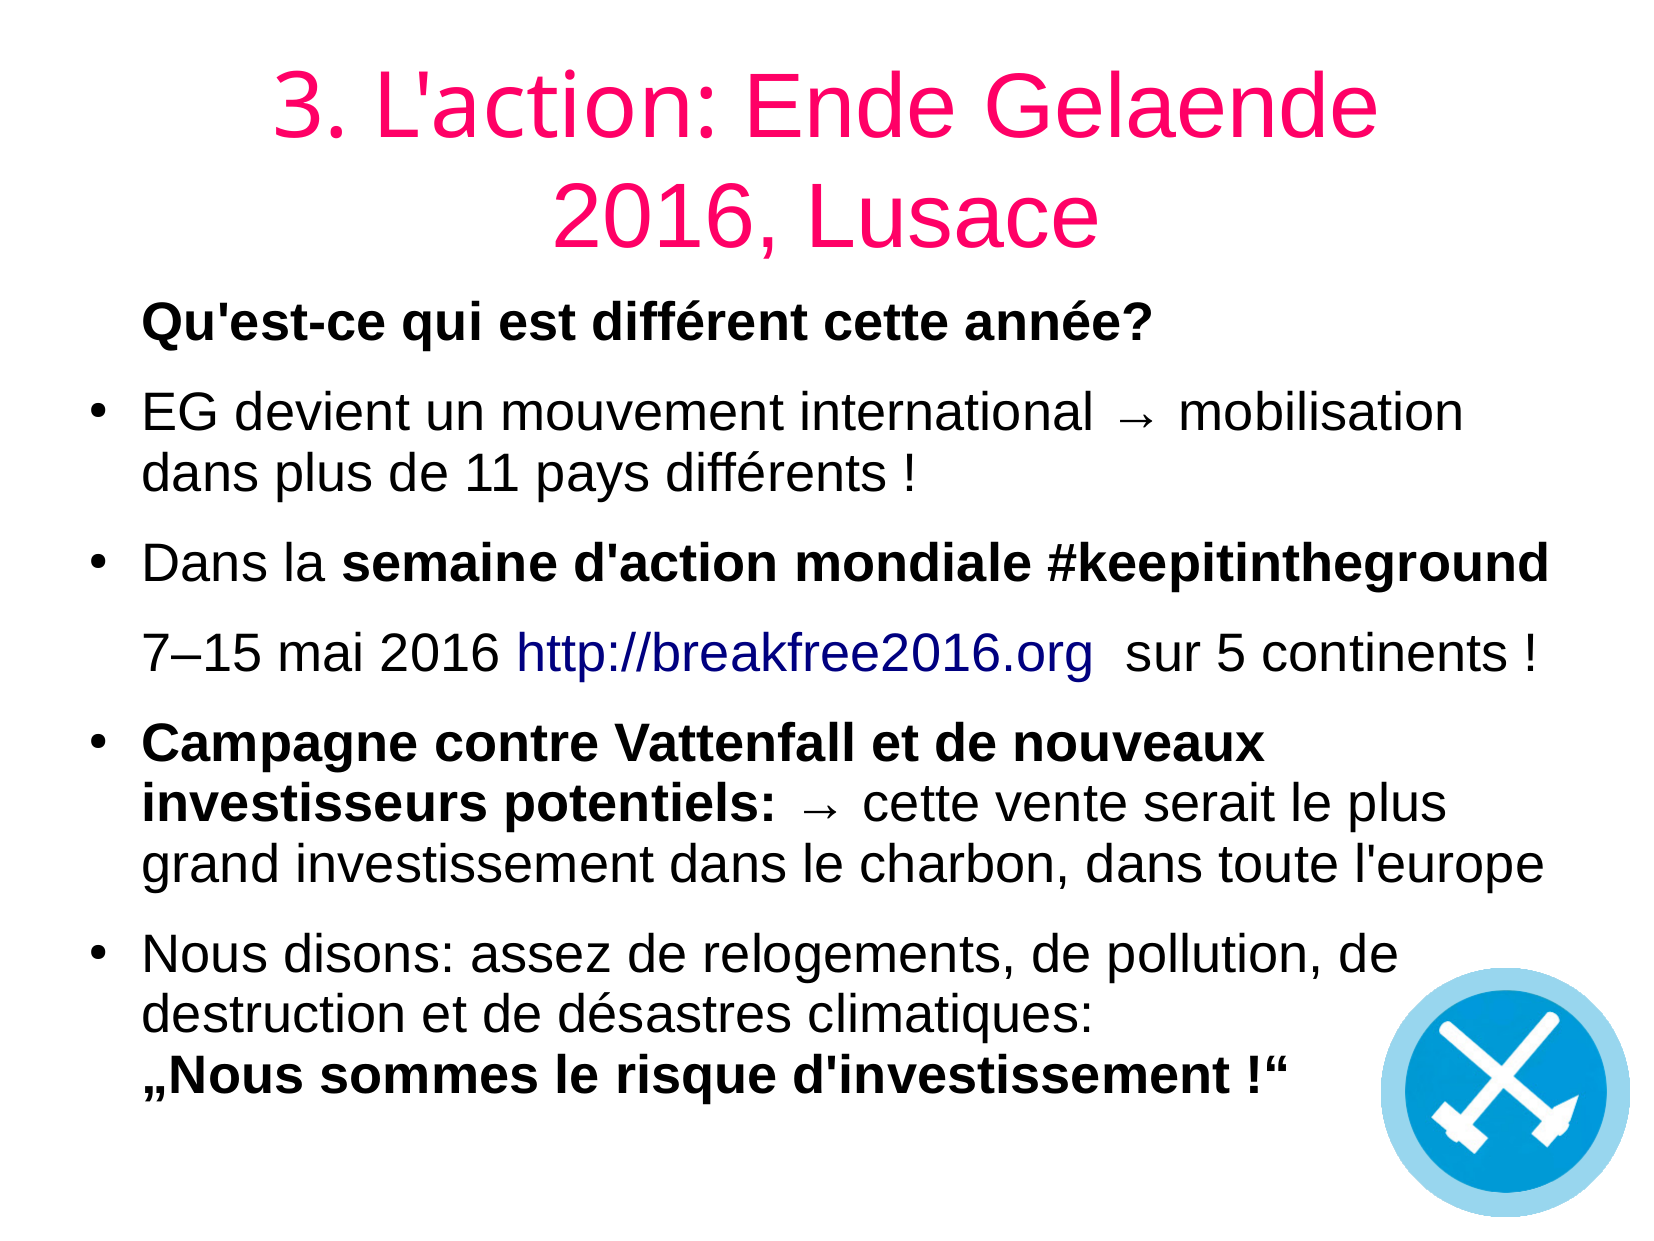

# 3. L'action: Ende Gelaende 2016, Lusace
Qu'est-ce qui est différent cette année?
EG devient un mouvement international → mobilisation dans plus de 11 pays différents !
Dans la semaine d'action mondiale #keepitintheground
7–15 mai 2016 http://breakfree2016.org sur 5 continents !
Campagne contre Vattenfall et de nouveaux investisseurs potentiels: → cette vente serait le plus grand investissement dans le charbon, dans toute l'europe
Nous disons: assez de relogements, de pollution, de destruction et de désastres climatiques: „Nous sommes le risque d'investissement !“